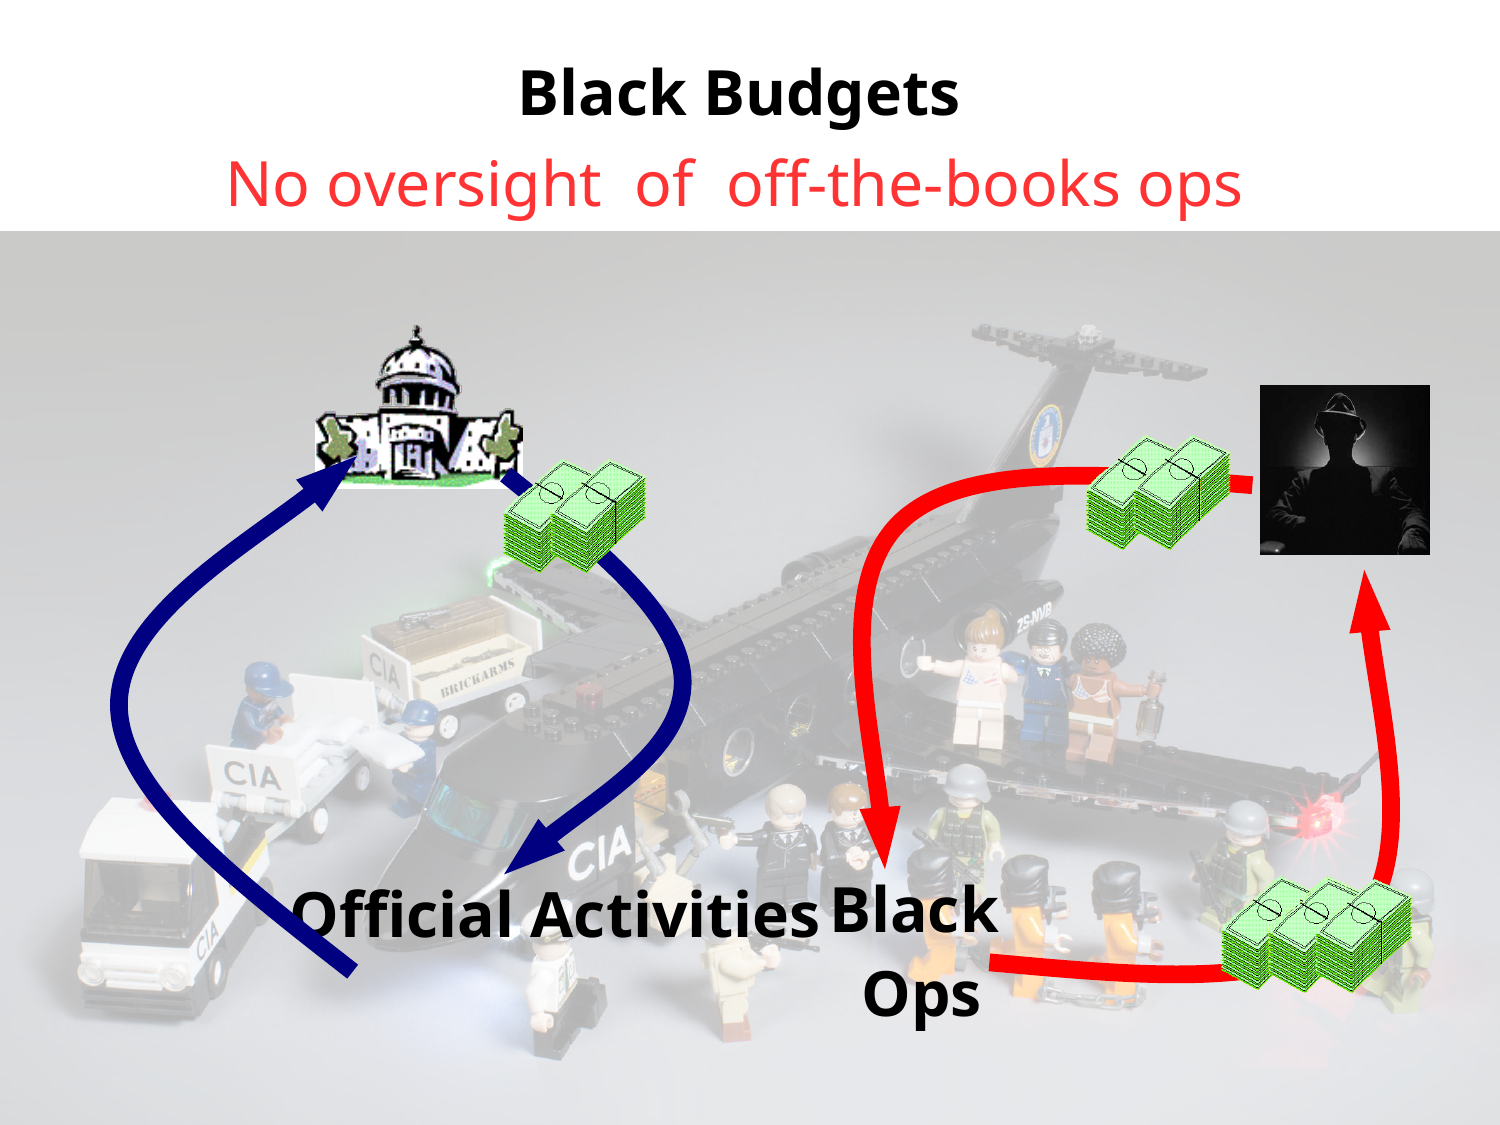

Black Budgets
No oversight of off-the-books ops
Black
Ops
Official Activities